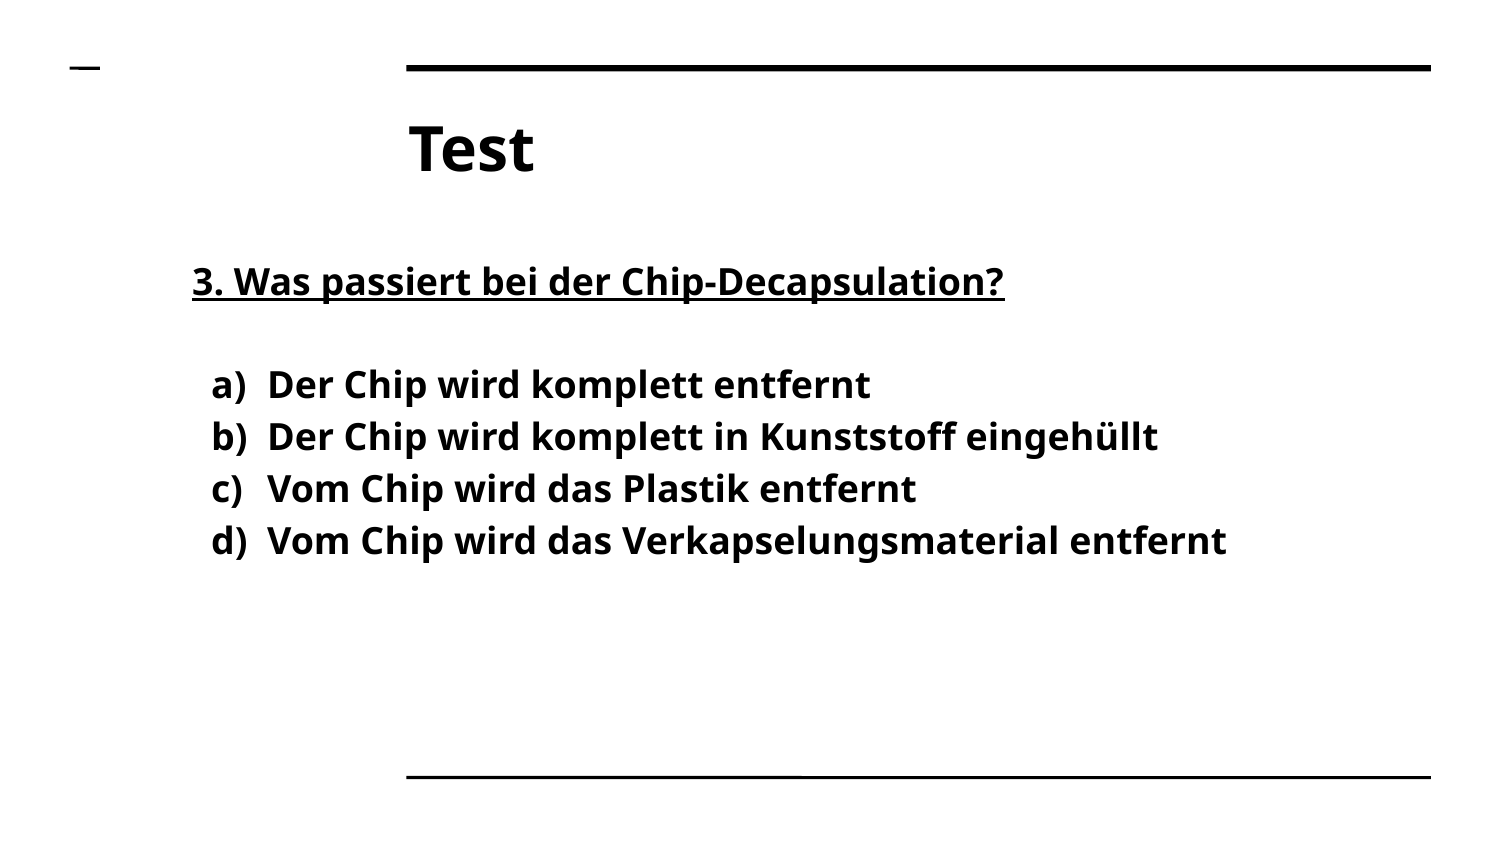

# Test
3. Was passiert bei der Chip-Decapsulation?
Der Chip wird komplett entfernt
Der Chip wird komplett in Kunststoff eingehüllt
Vom Chip wird das Plastik entfernt
Vom Chip wird das Verkapselungsmaterial entfernt